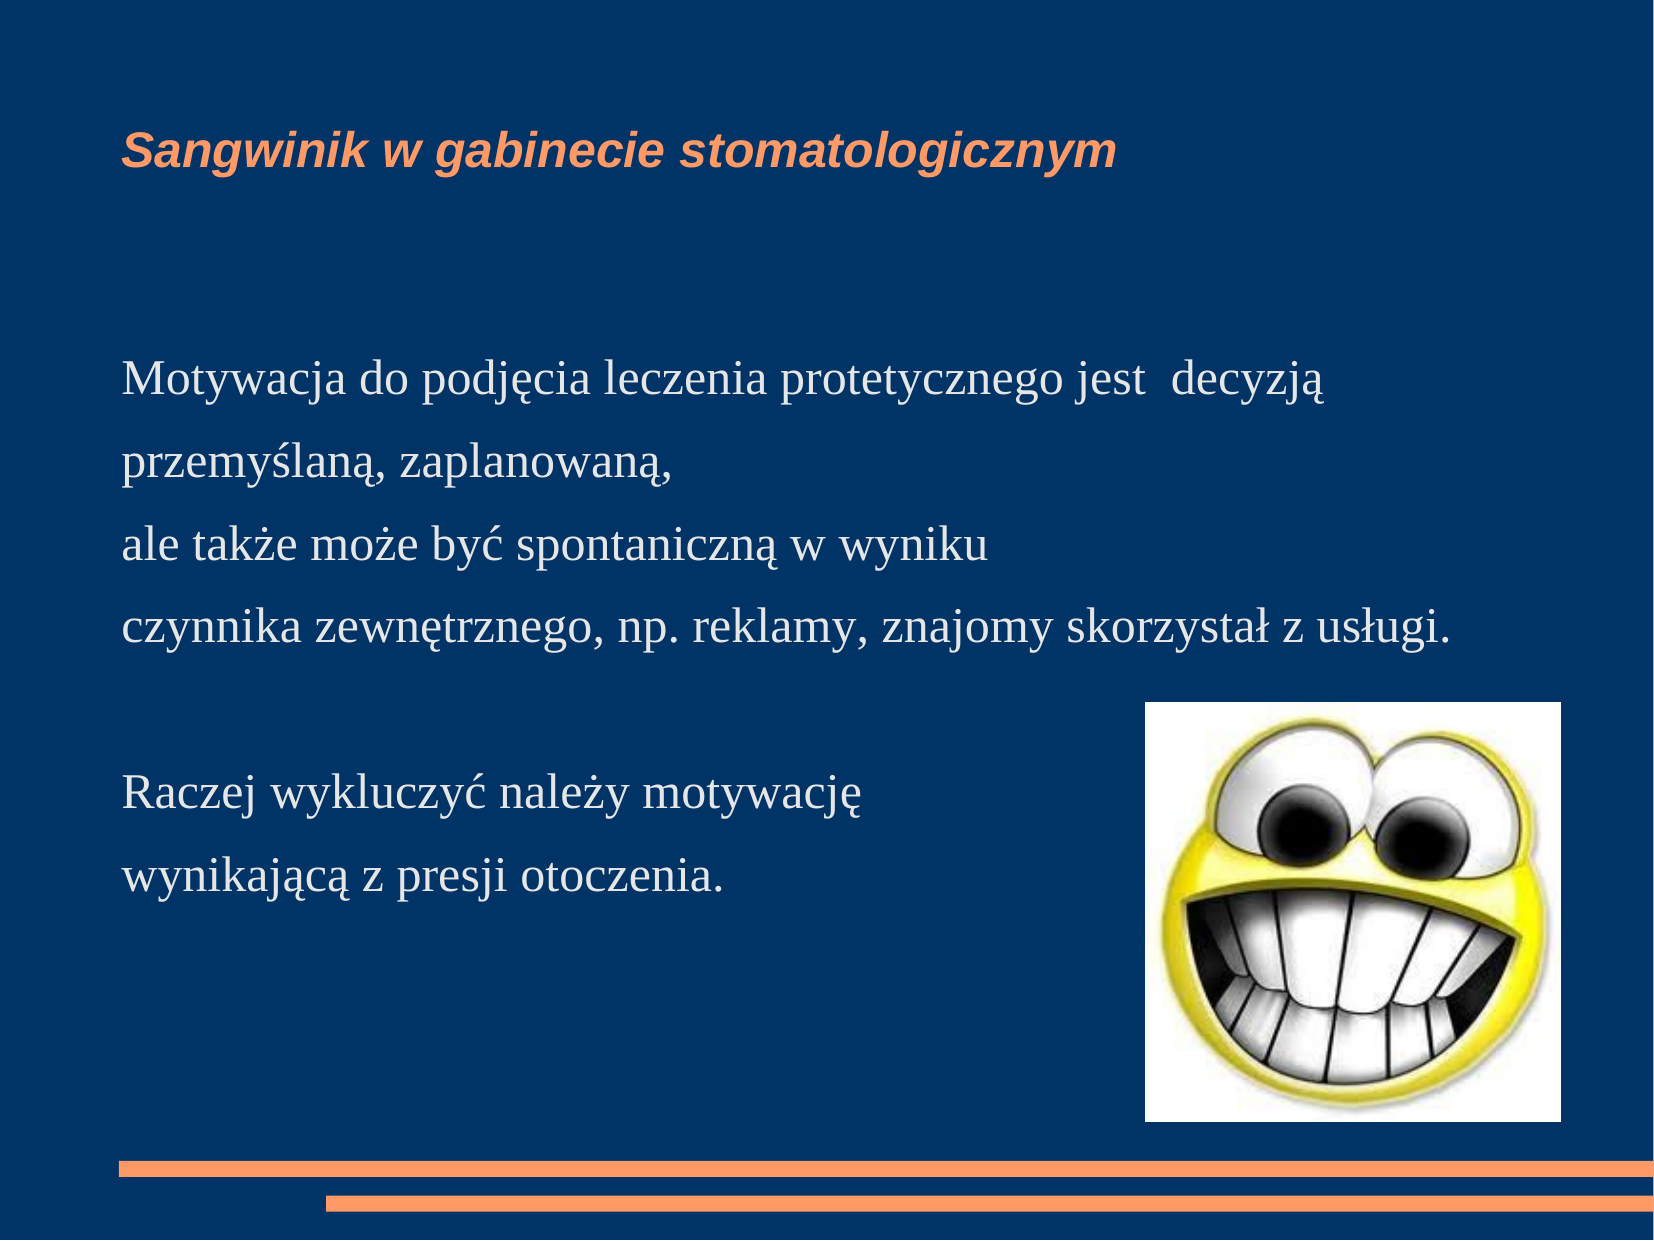

# Sangwinik w gabinecie stomatologicznym
Motywacja do podjęcia leczenia protetycznego jest decyzją przemyślaną, zaplanowaną,
ale także może być spontaniczną w wyniku
czynnika zewnętrznego, np. reklamy, znajomy skorzystał z usługi.
Raczej wykluczyć należy motywację
wynikającą z presji otoczenia.